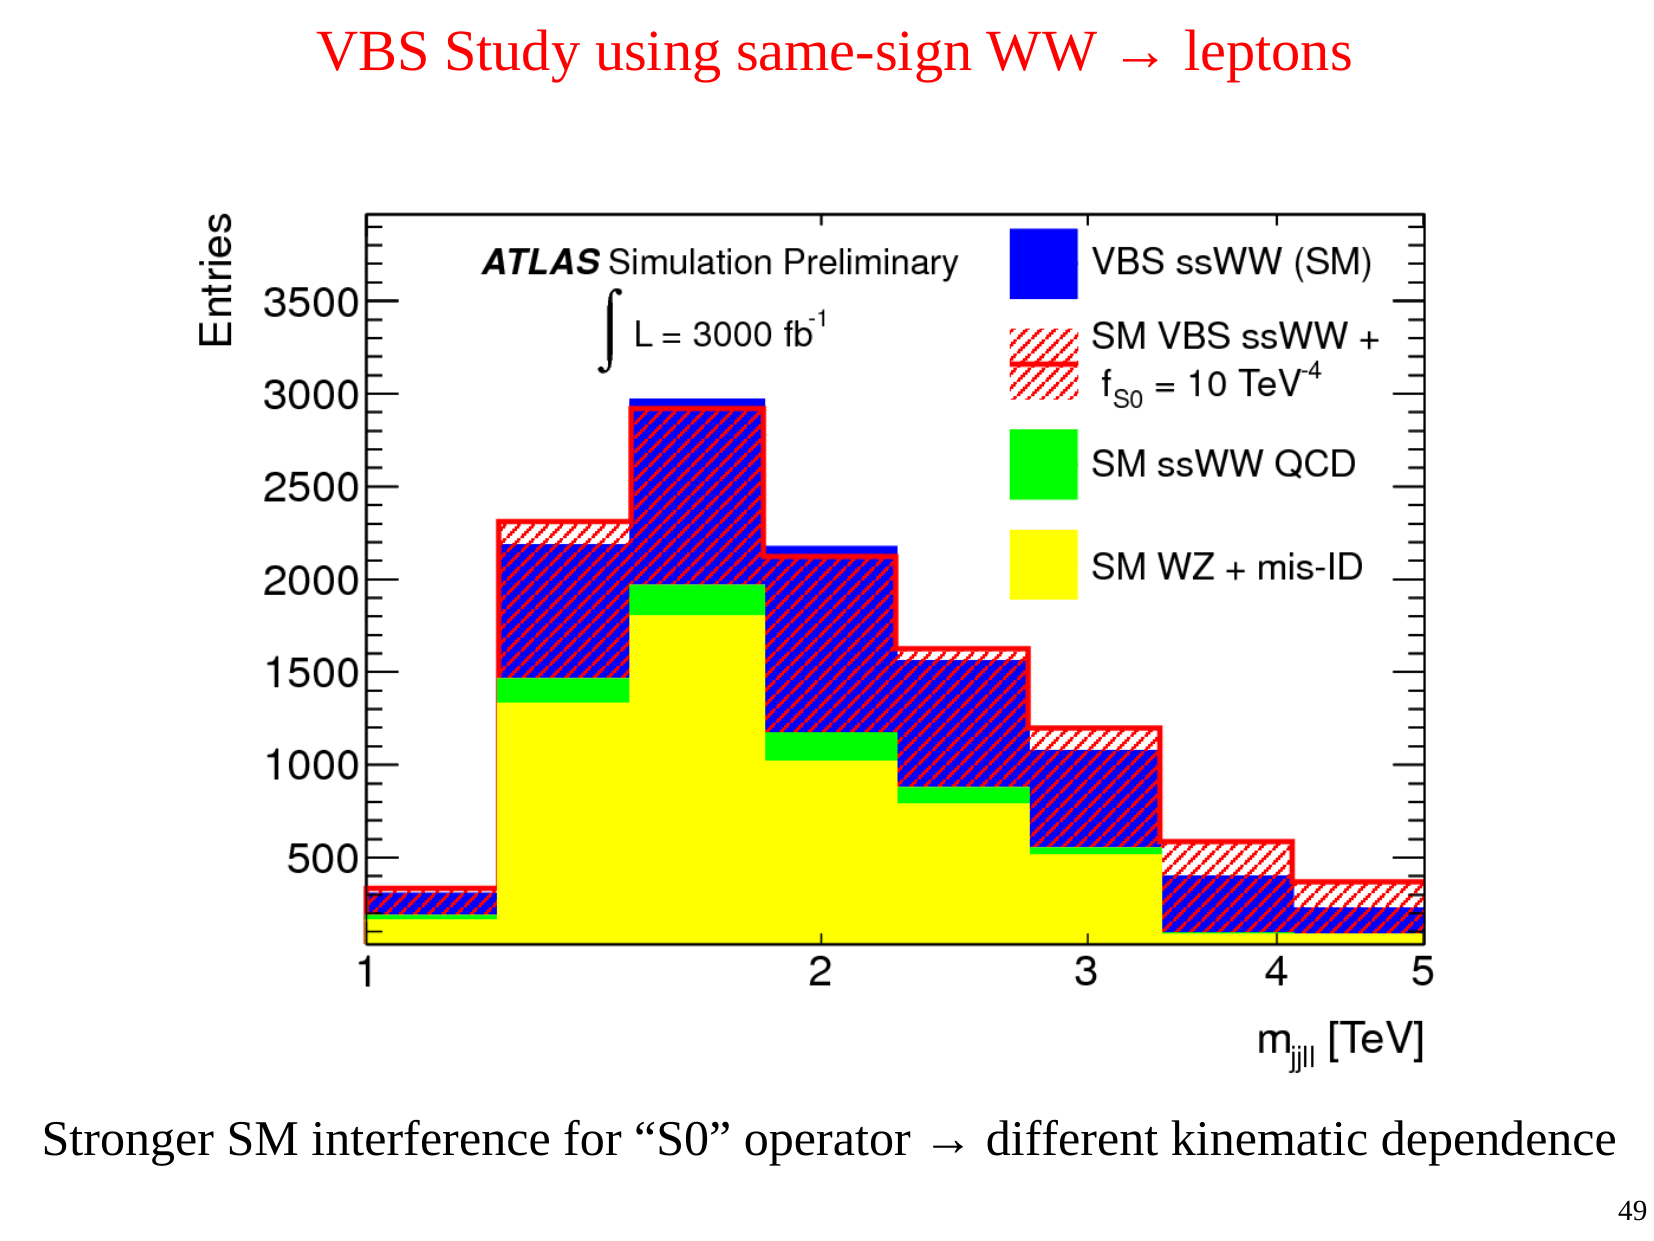

# VBS Study using same-sign WW → leptons
Stronger SM interference for “S0” operator → different kinematic dependence
49